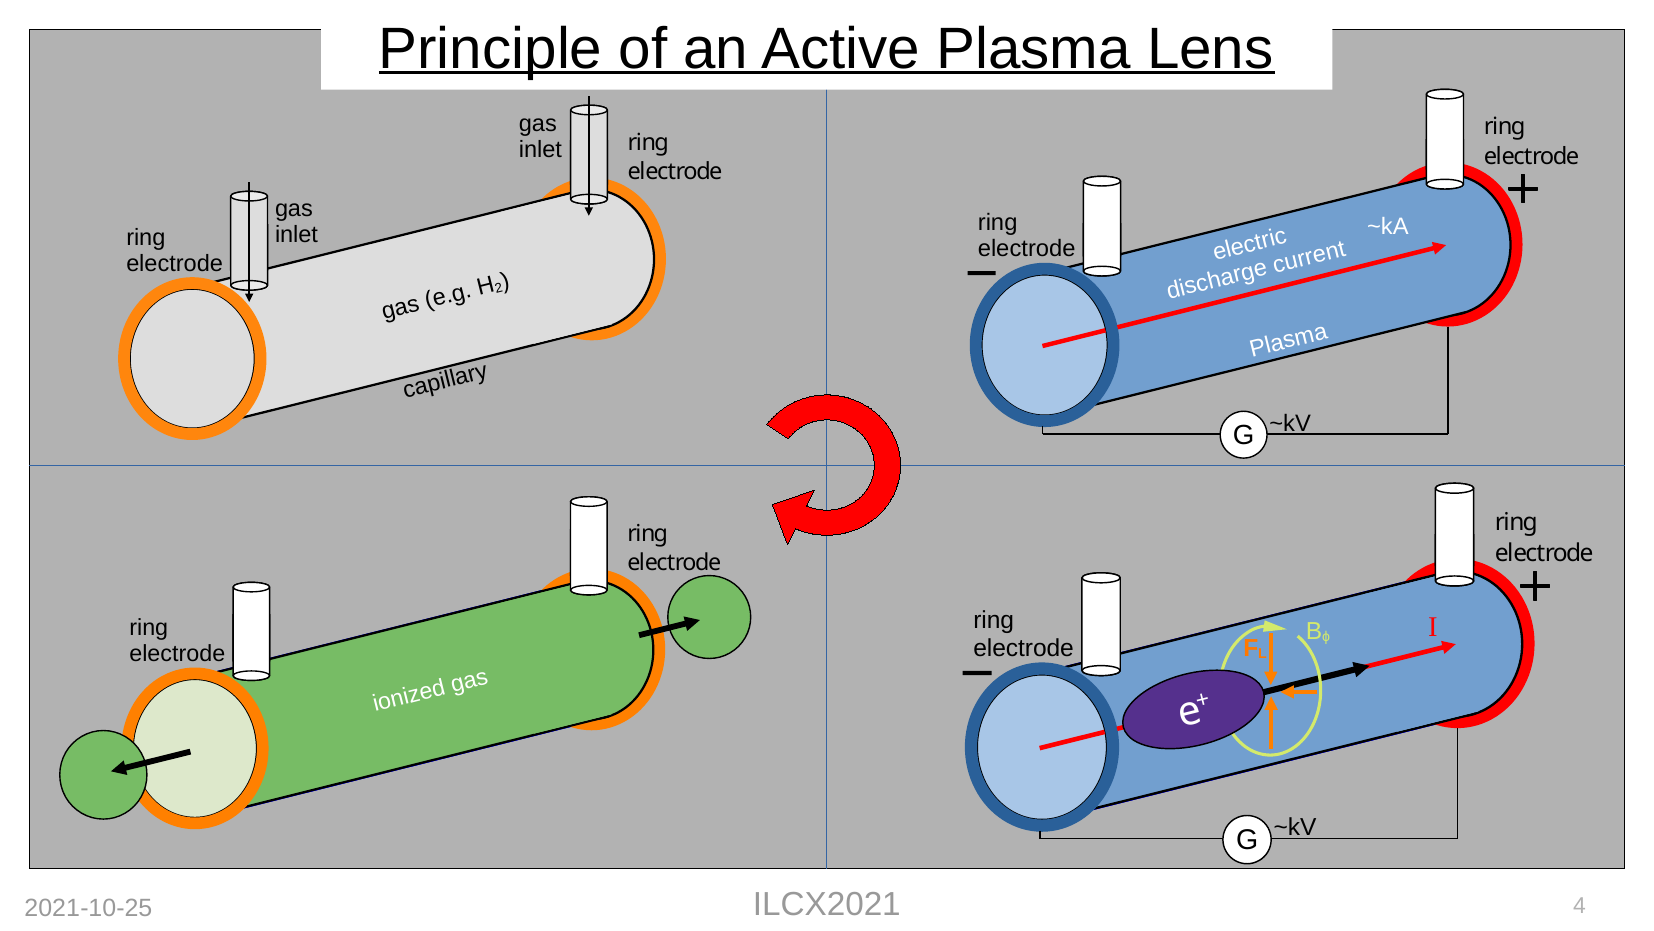

Principle of an Active Plasma Lens
ILCX2021
2021-10-25